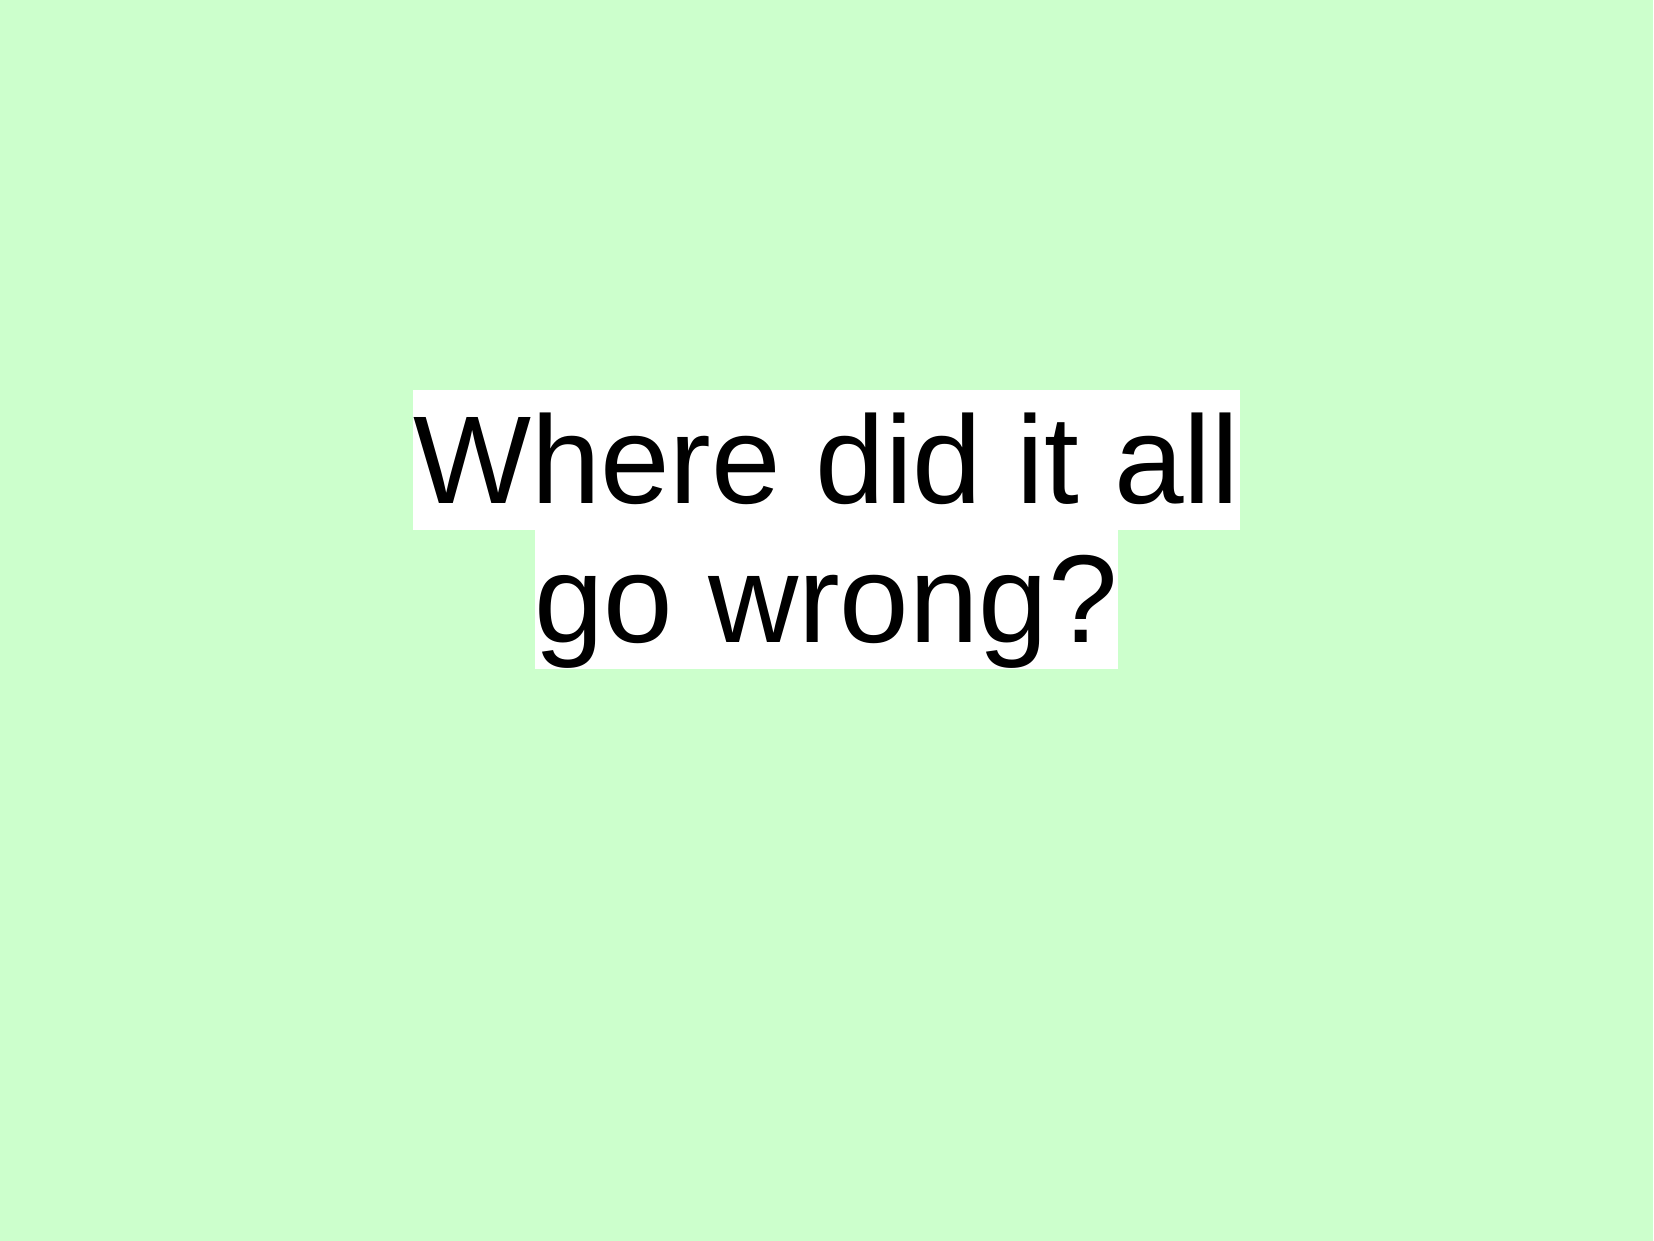

# Where did it all
go wrong?